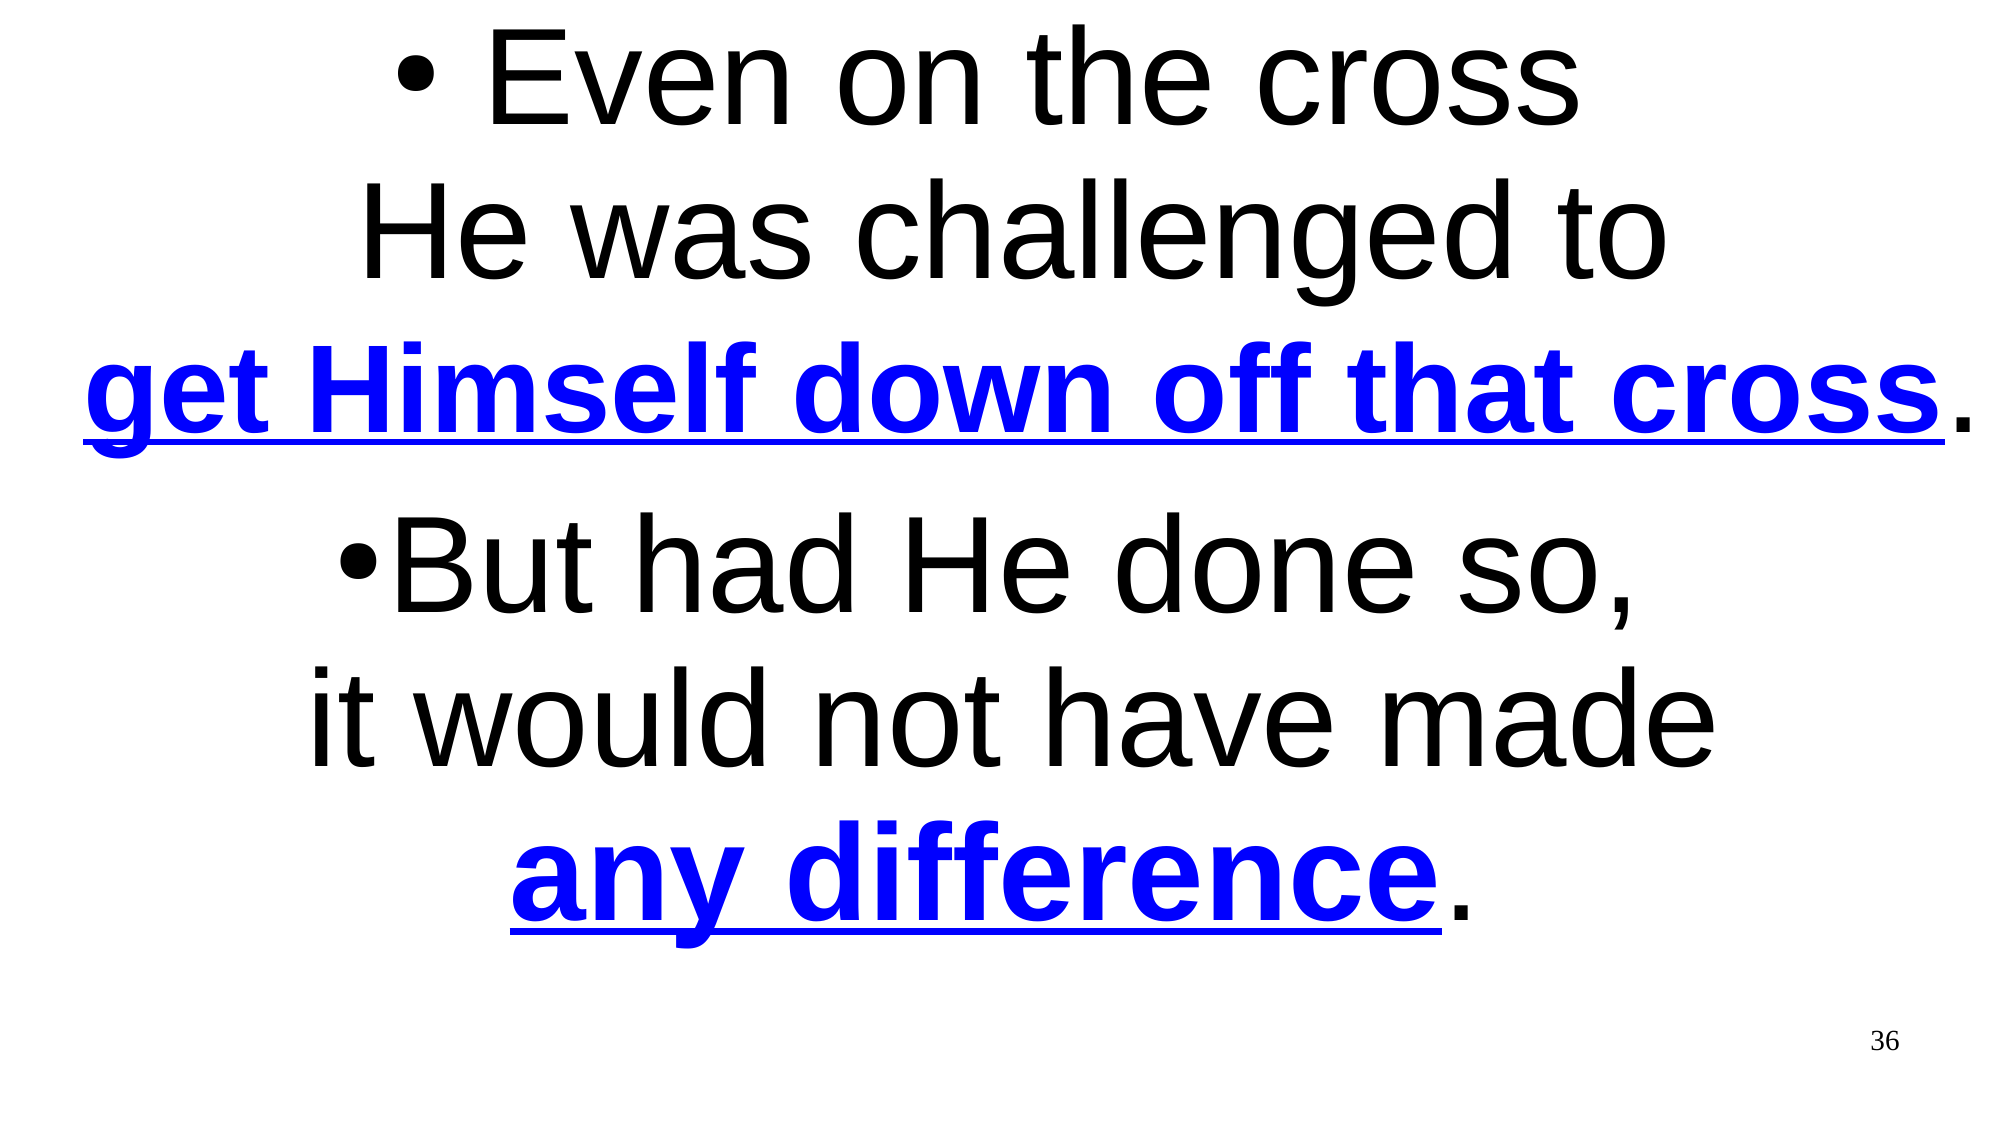

# Even on the cross He was challenged to get Himself down off that cross.
But had He done so,
it would not have made
any difference.
36